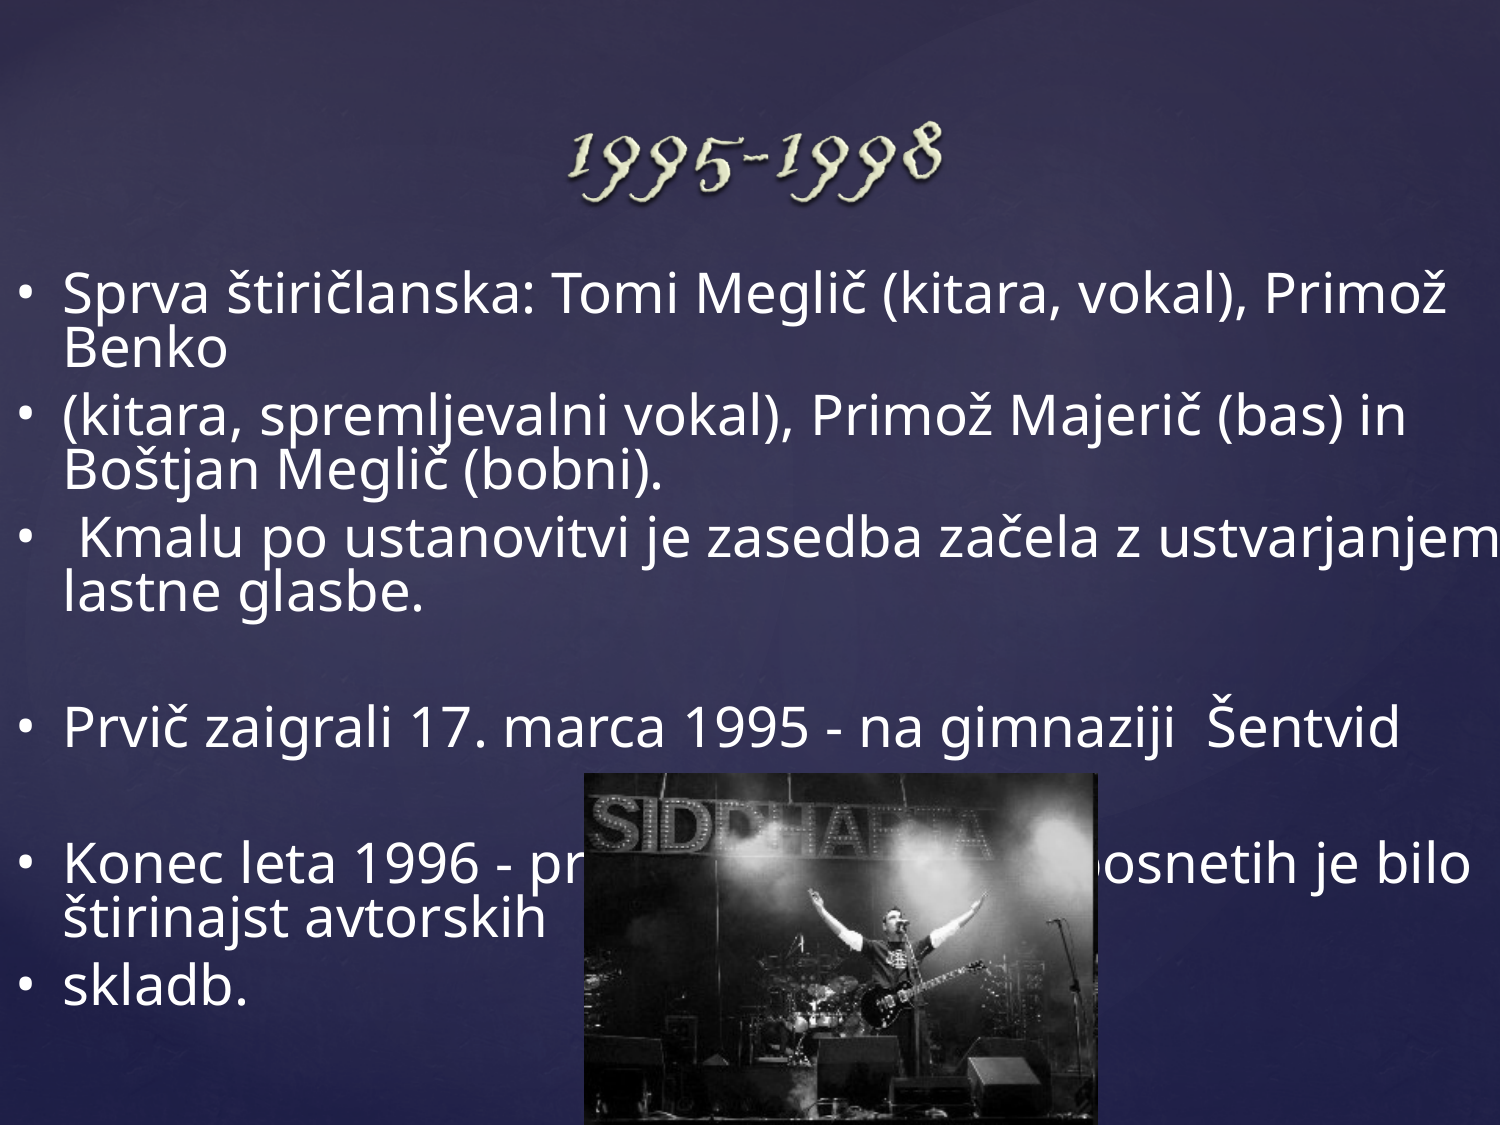

# Sprva štiričlanska: Tomi Meglič (kitara, vokal), Primož Benko
(kitara, spremljevalni vokal), Primož Majerič (bas) in Boštjan Meglič (bobni).
 Kmalu po ustanovitvi je zasedba začela z ustvarjanjem lastne glasbe.
Prvič zaigrali 17. marca 1995 - na gimnaziji Šentvid
Konec leta 1996 - prvi demo posnetki, posnetih je bilo štirinajst avtorskih
skladb.